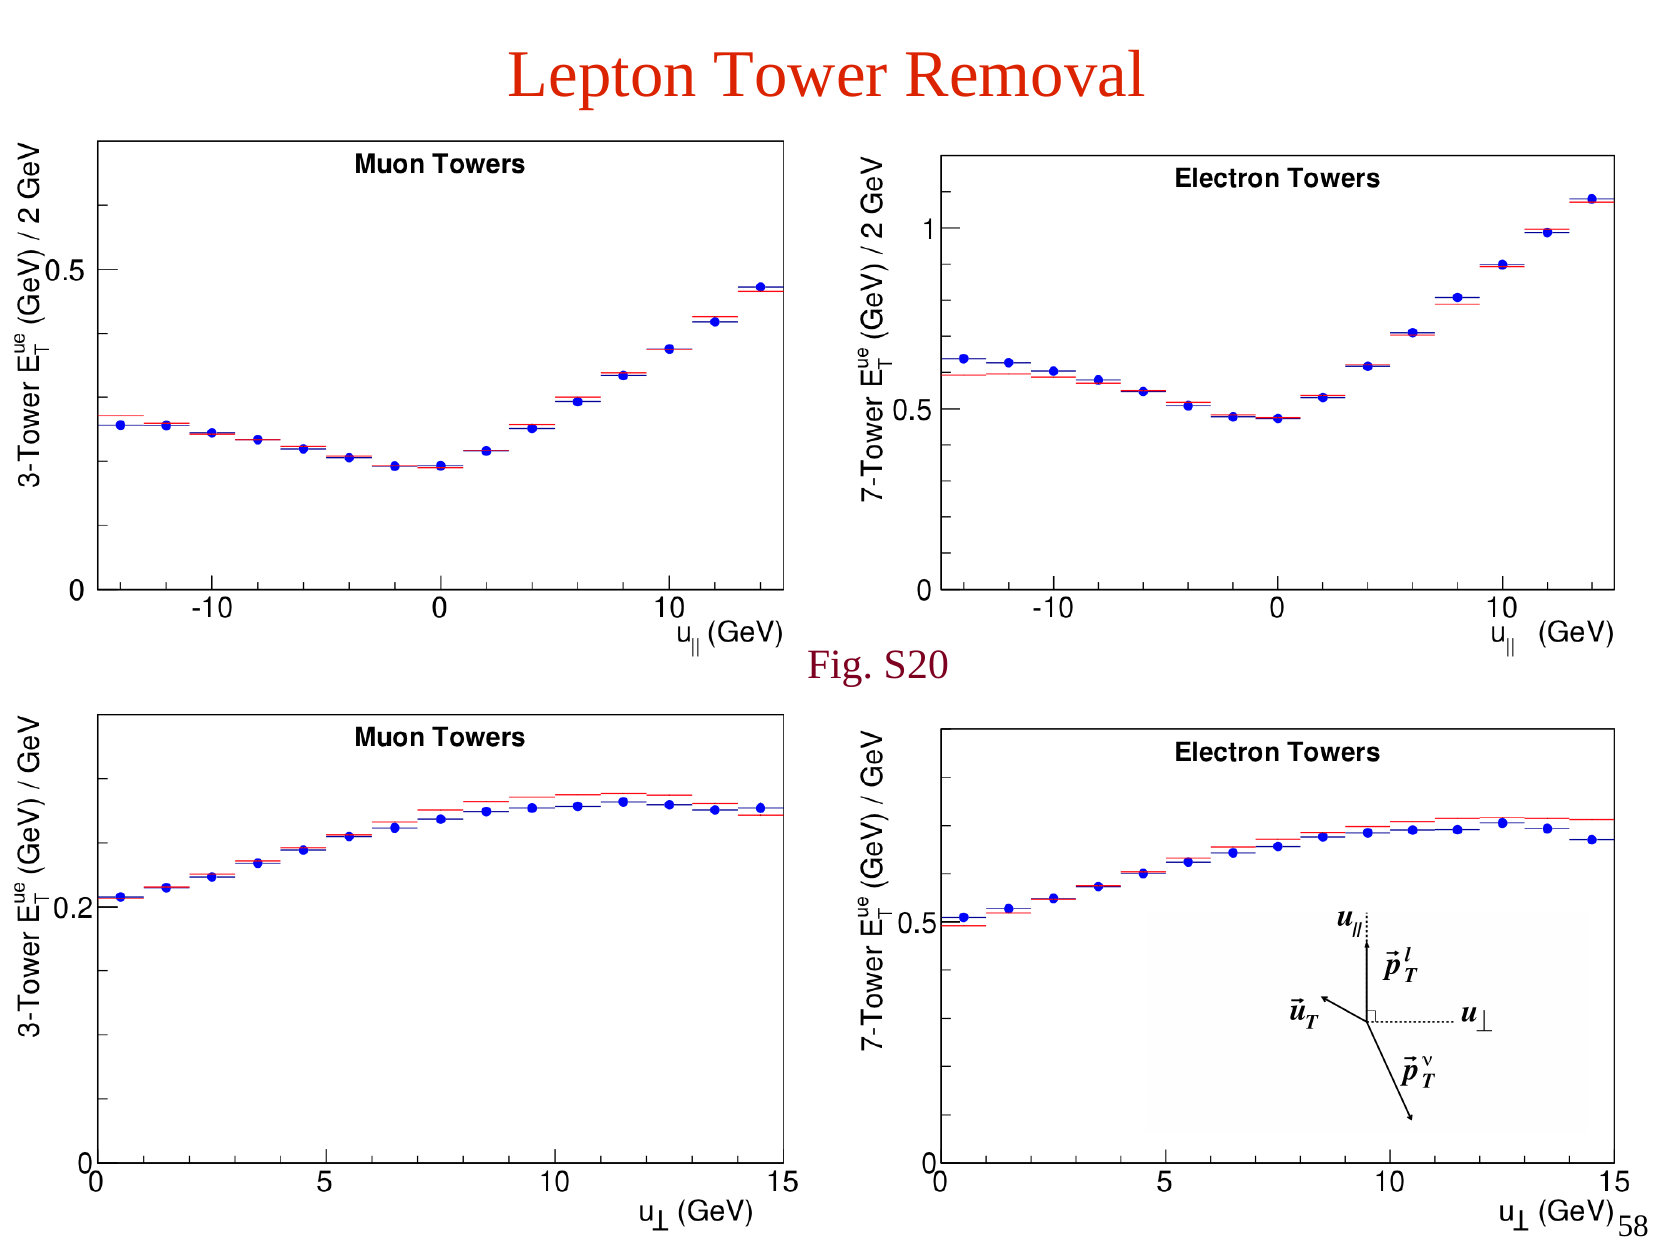

# Lepton Tower Removal
Fig. S20
A. V. Kotwal, SLAC, 4/11/22